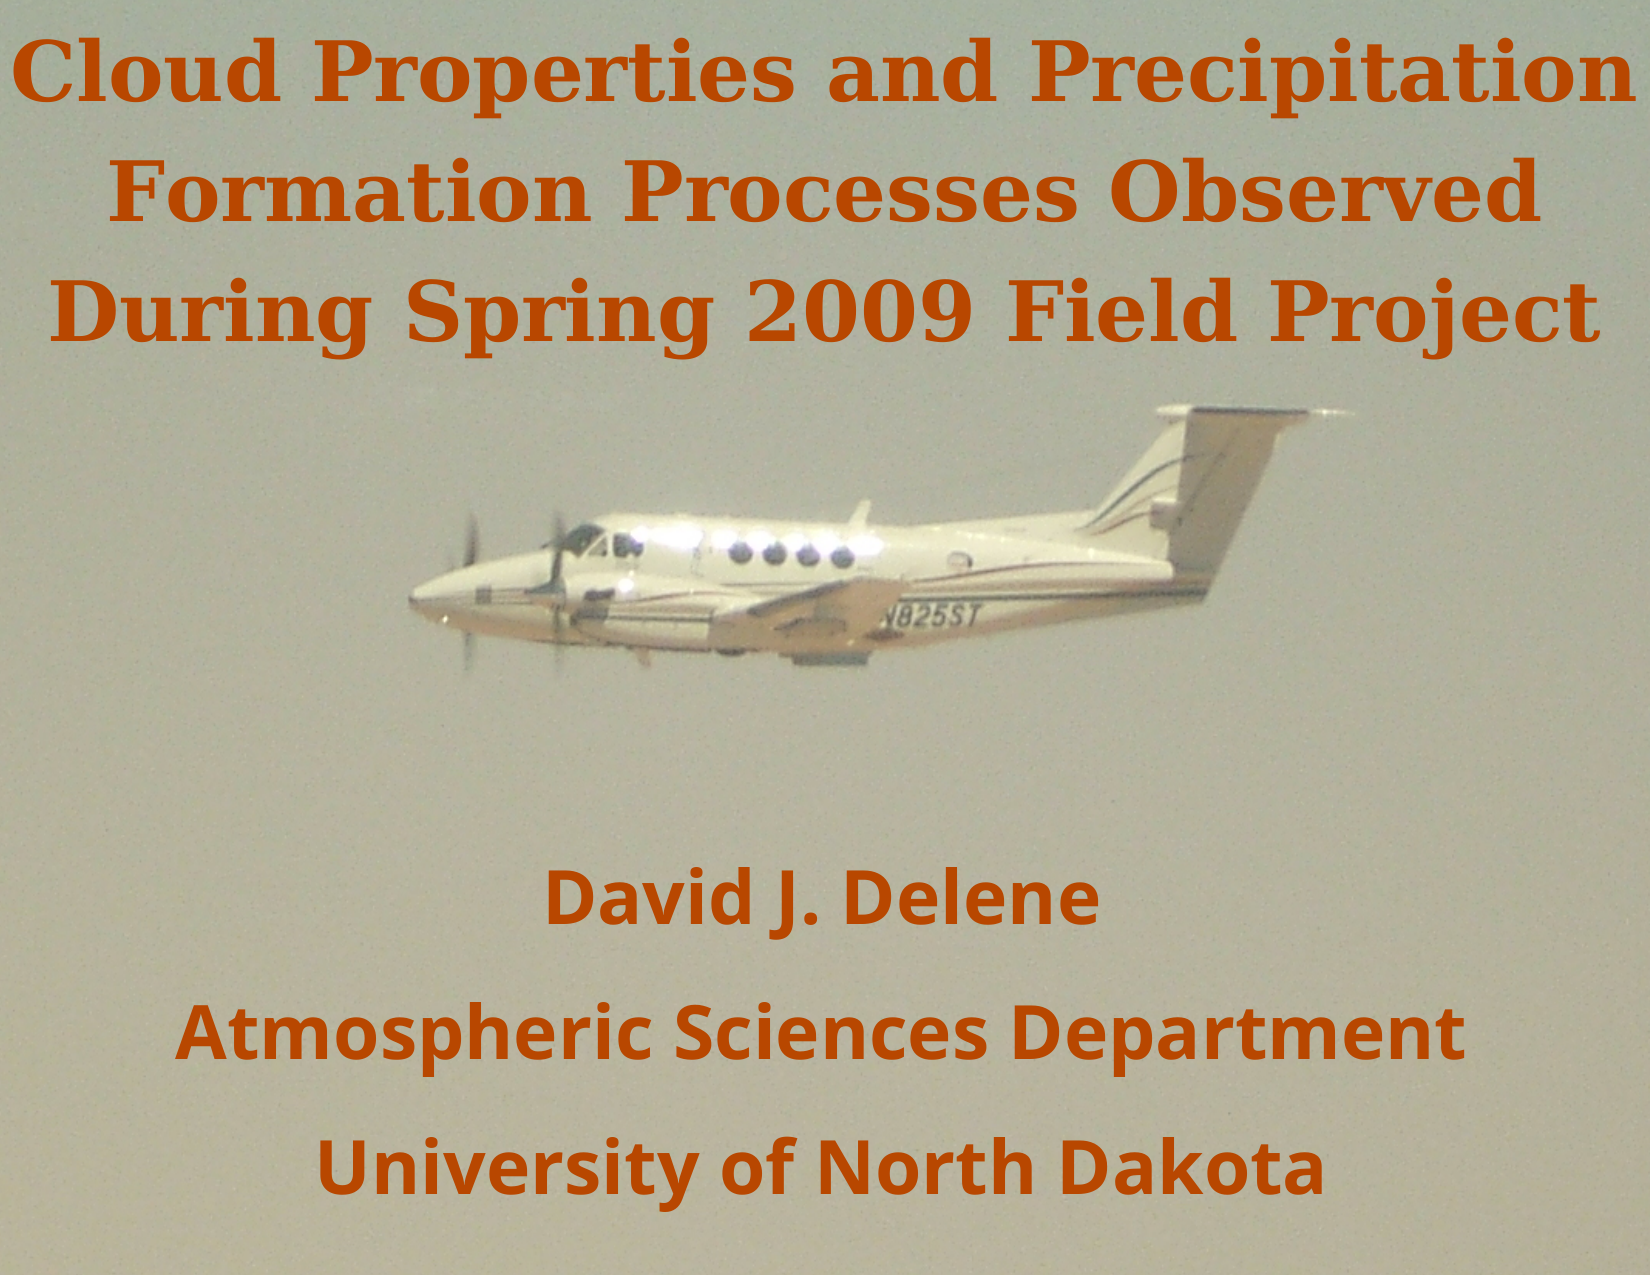

Cloud Properties and Precipitation Formation Processes Observed During Spring 2009 Field Project
David J. Delene
Atmospheric Sciences Department
University of North Dakota